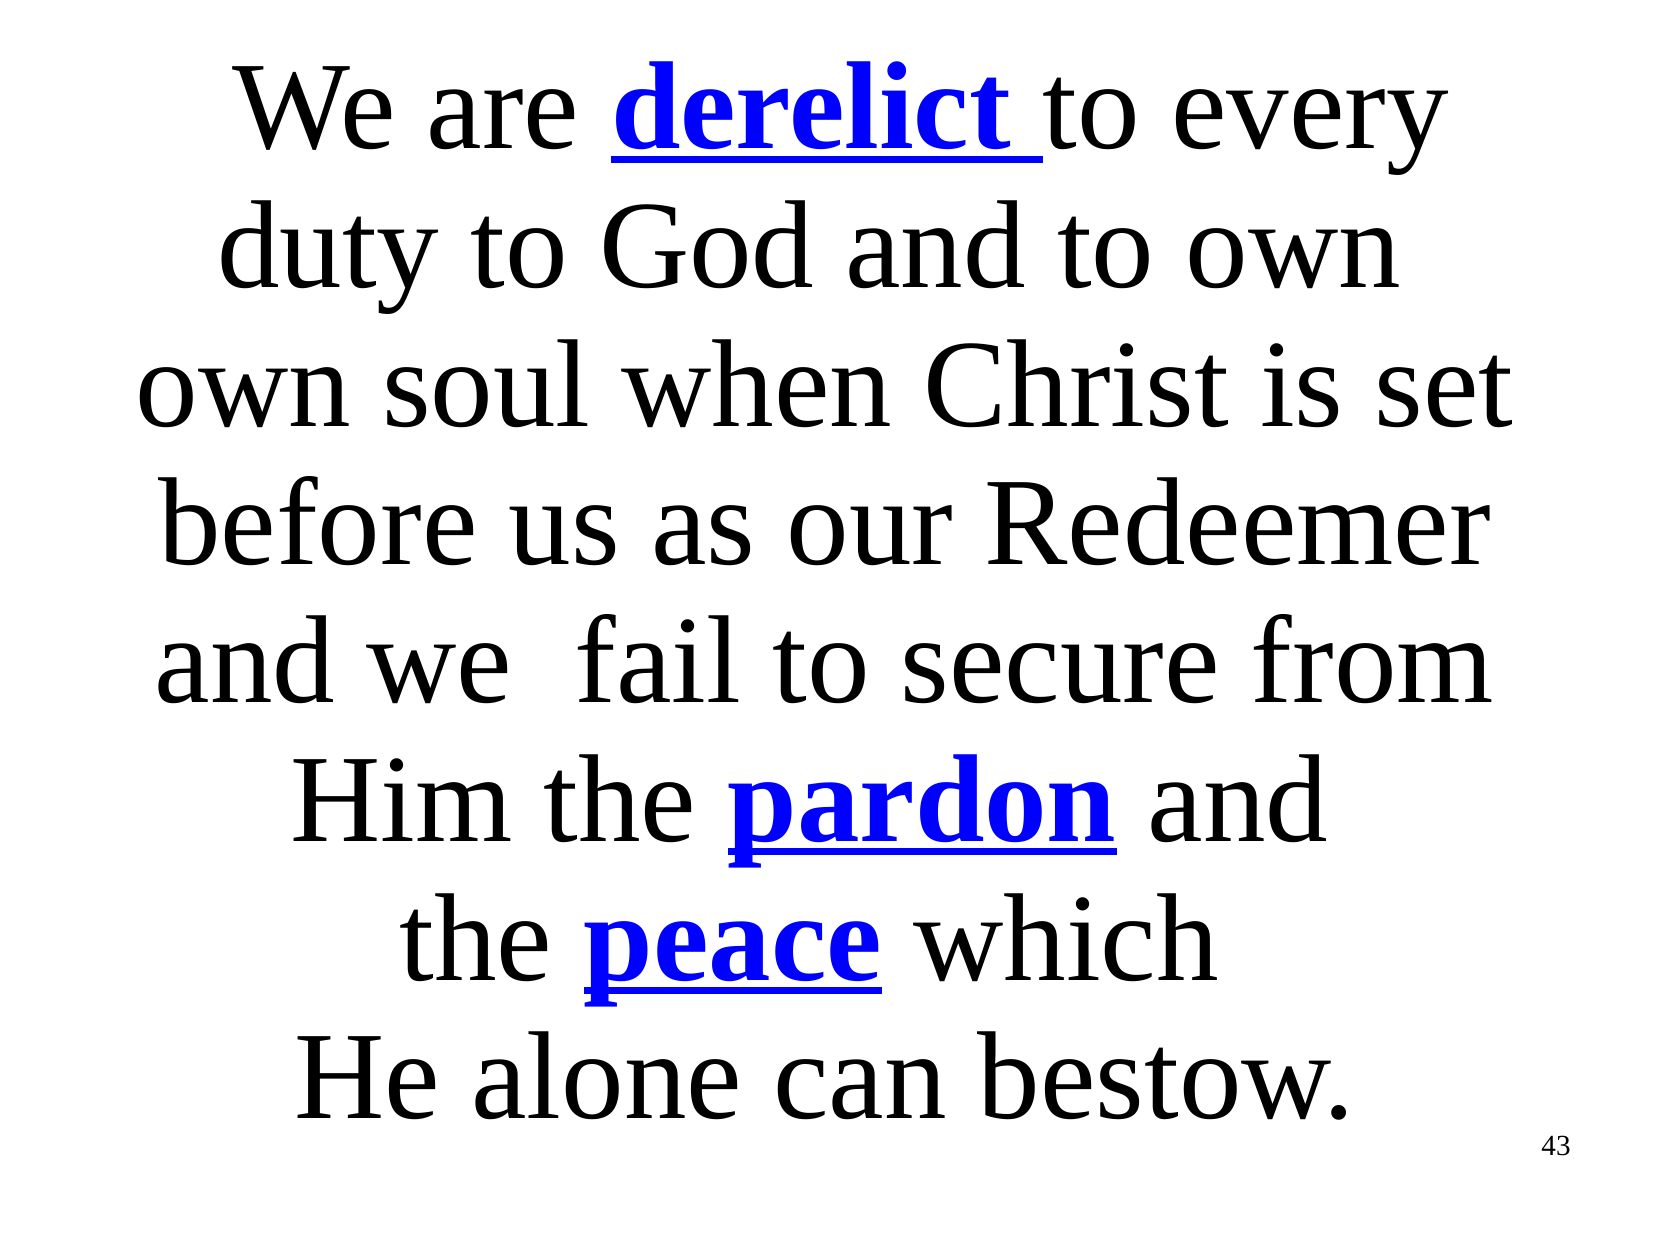

# We are derelict to every duty to God and to own own soul when Christ is set before us as our Redeemer and we fail to secure from Him the pardon and the peace which He alone can bestow.
43